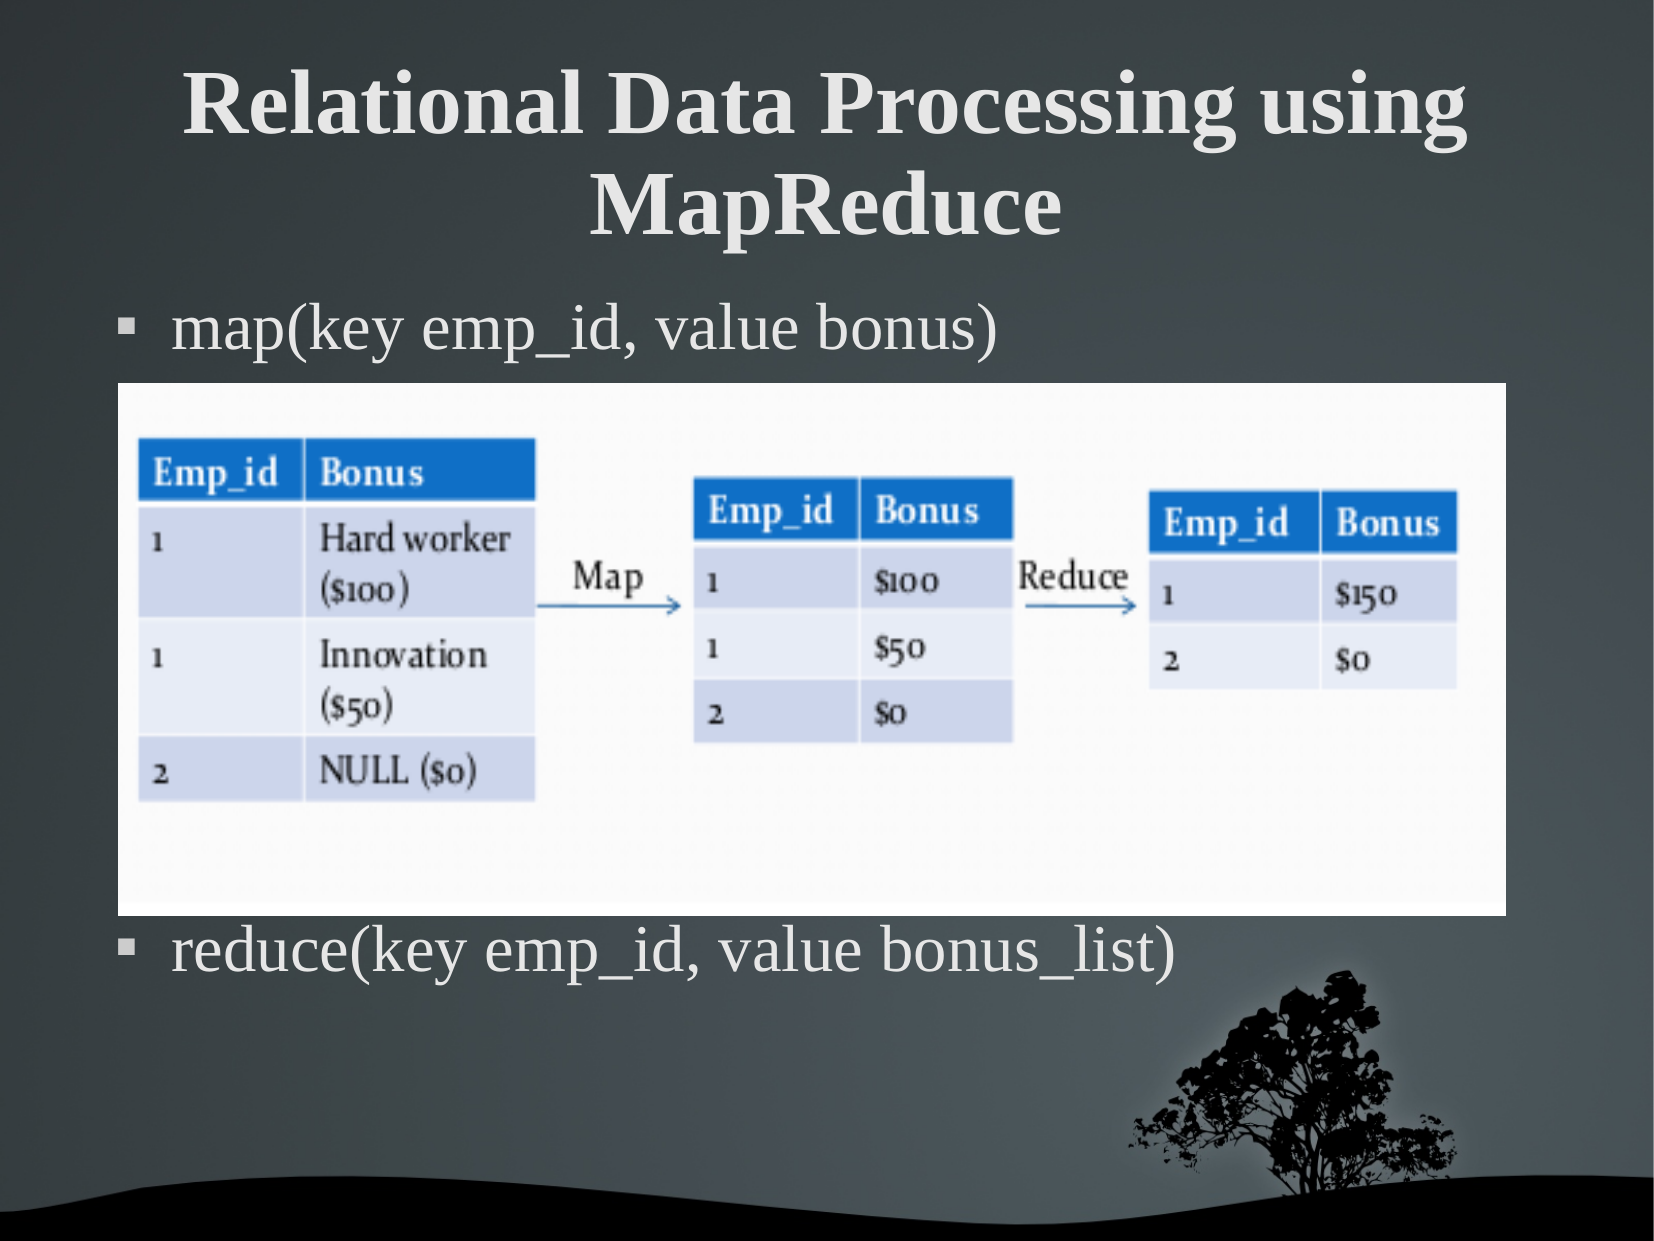

# Relational Data Processing using MapReduce
map(key emp_id, value bonus)
reduce(key emp_id, value bonus_list)